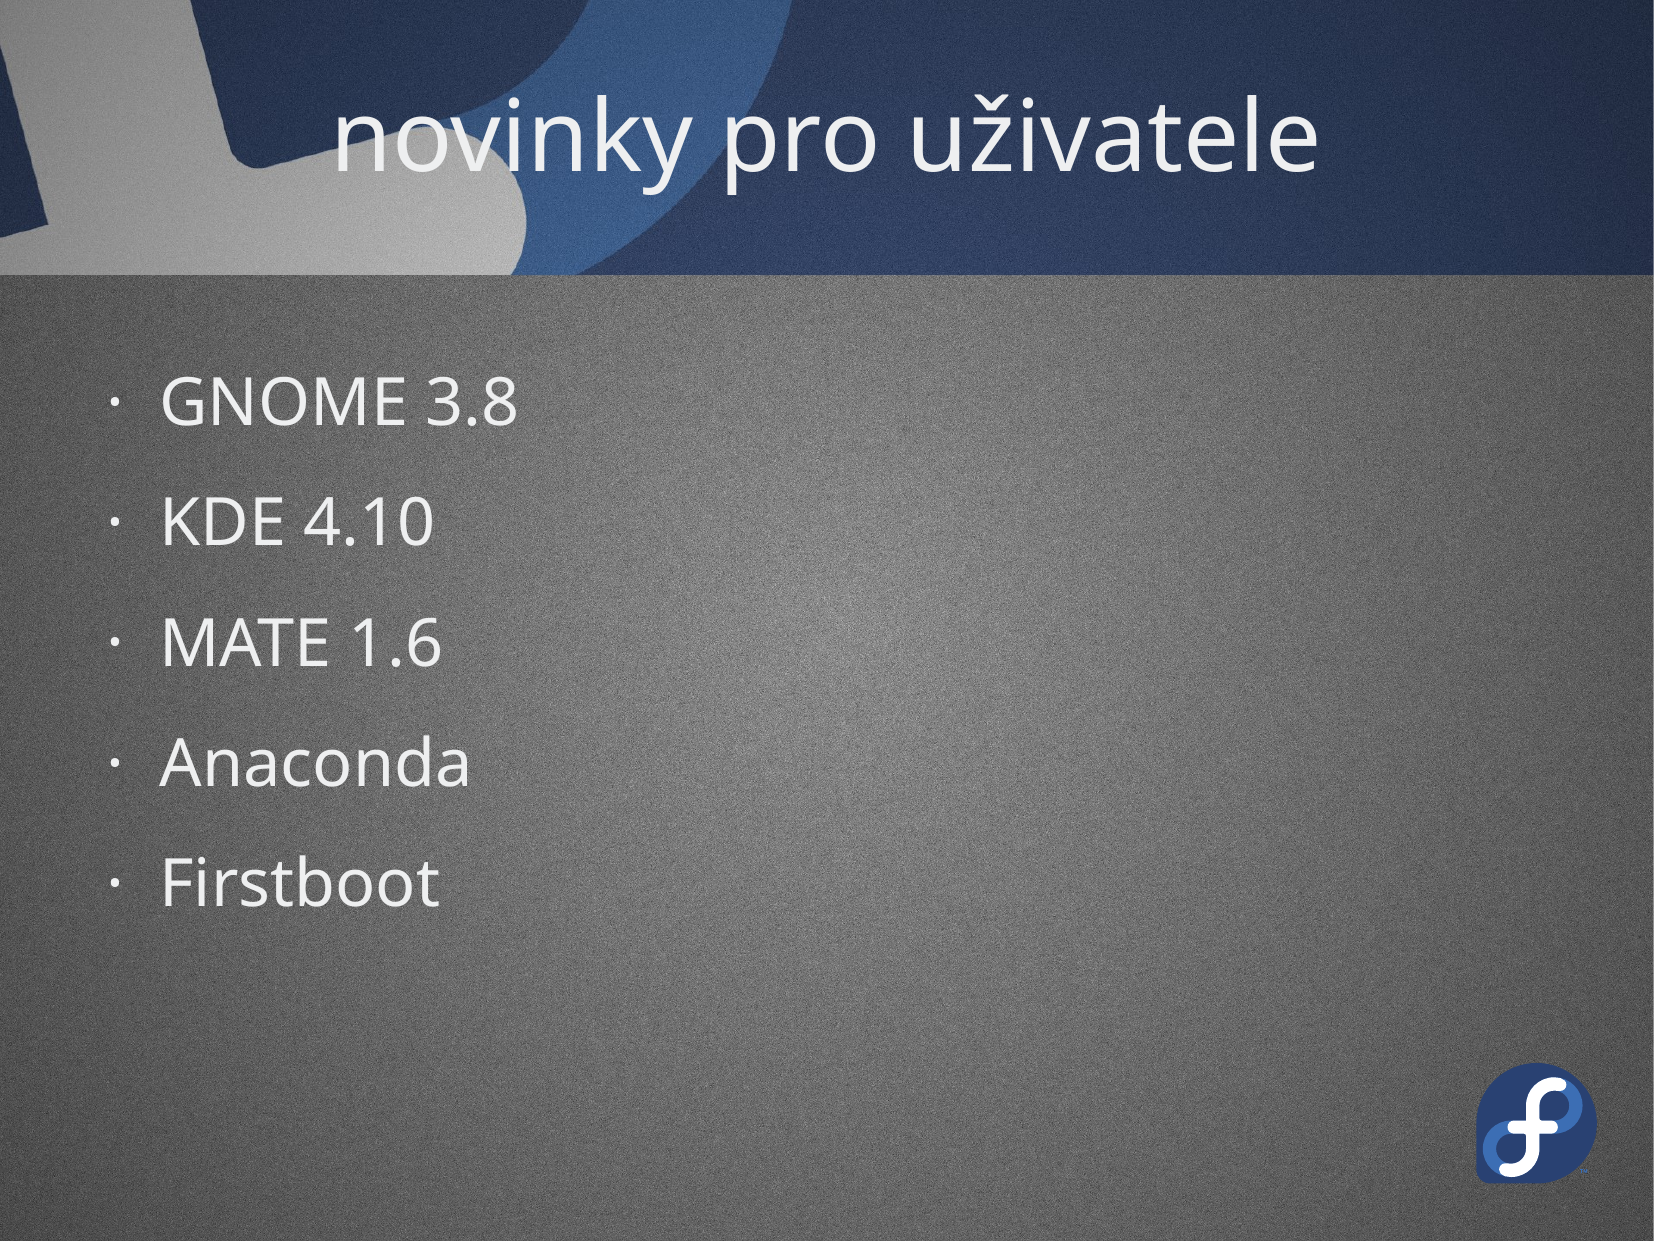

# novinky pro uživatele
GNOME 3.8
KDE 4.10
MATE 1.6
Anaconda
Firstboot